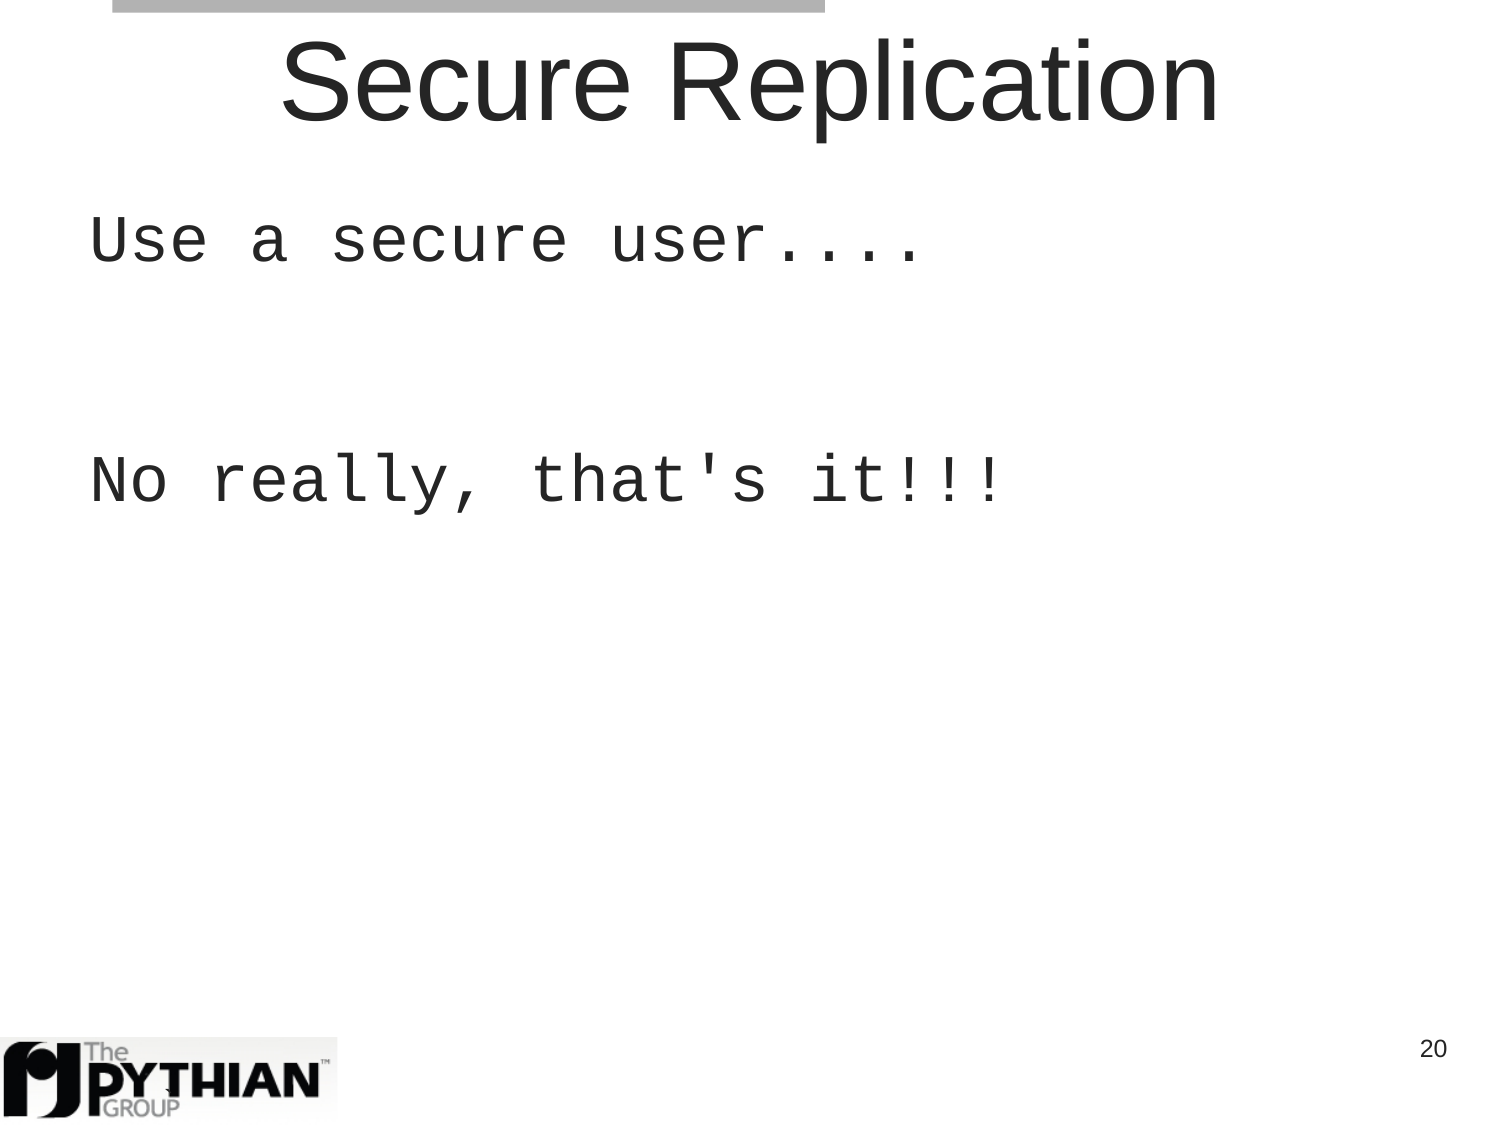

Secure Replication
Use a secure user....
No really, that's it!!!